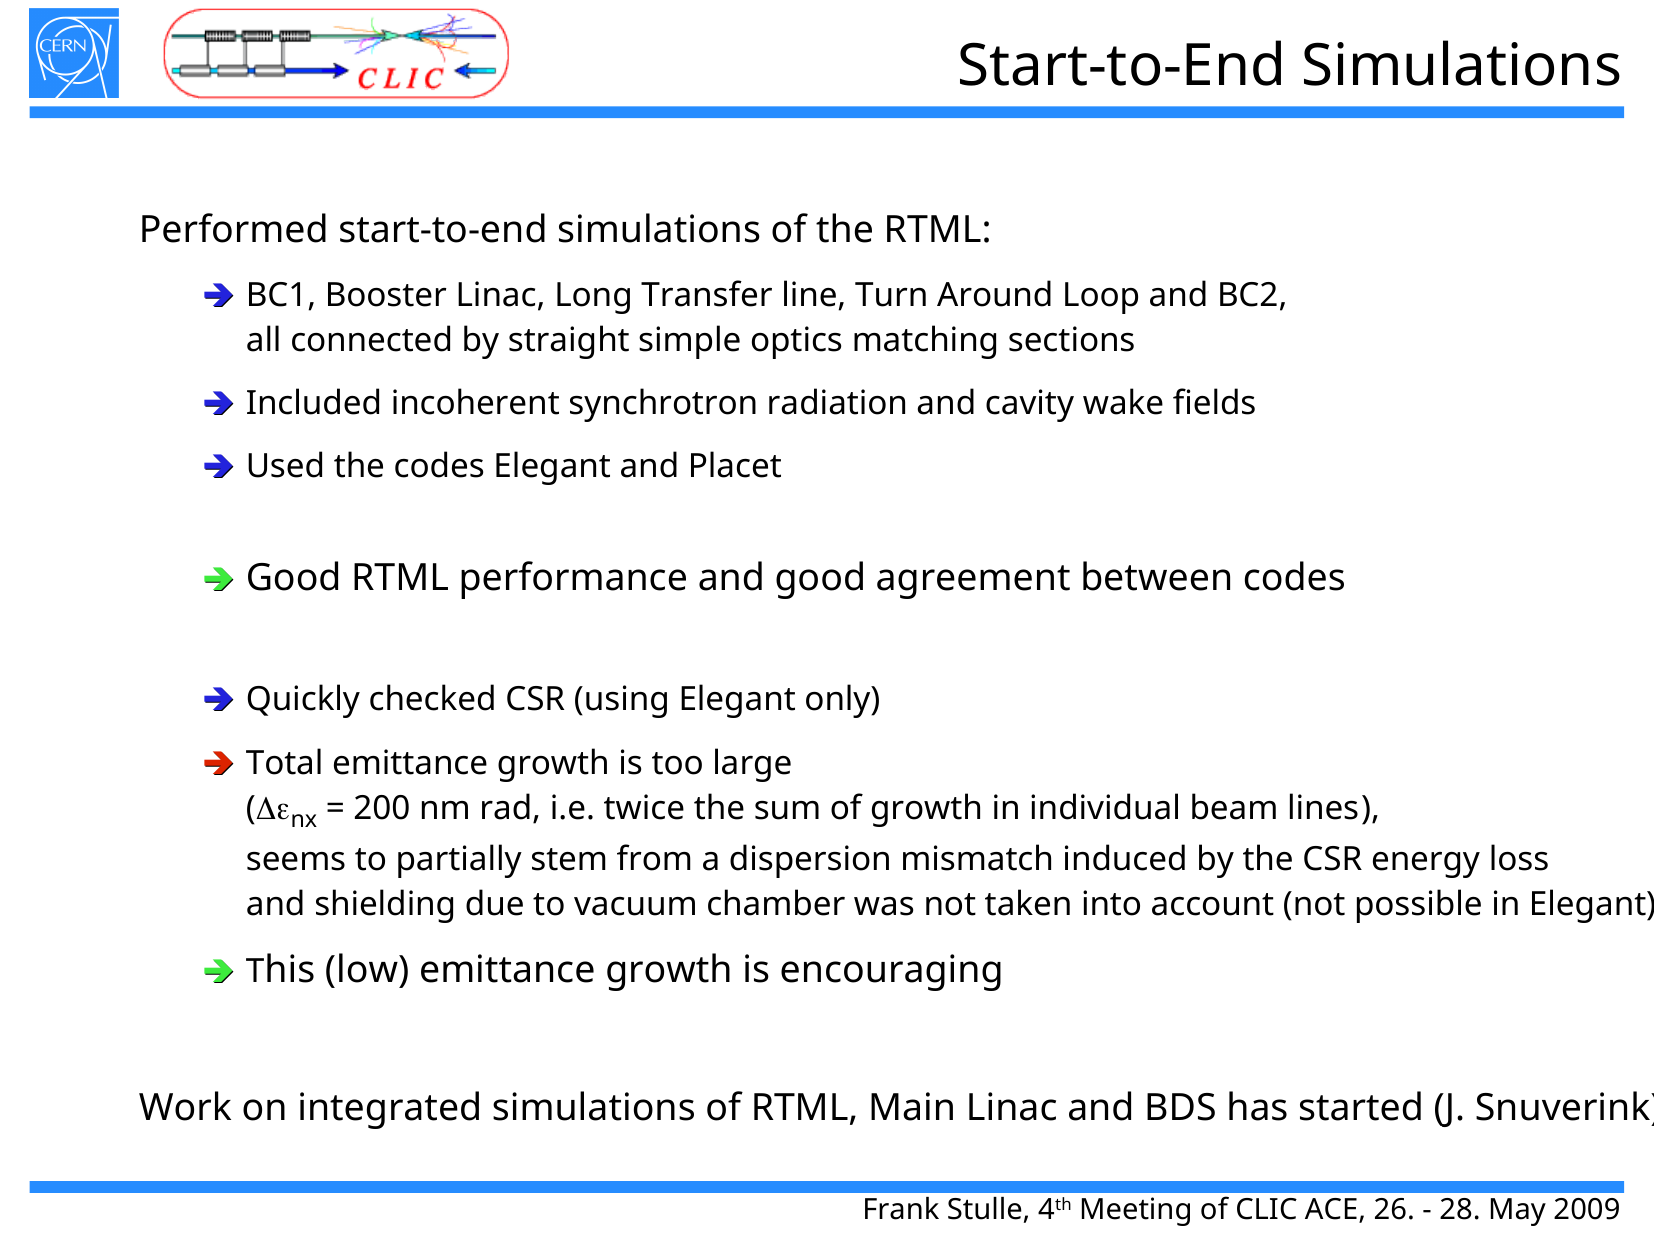

# Start-to-End Simulations
Performed start-to-end simulations of the RTML:
		BC1, Booster Linac, Long Transfer line, Turn Around Loop and BC2,
		all connected by straight simple optics matching sections
		Included incoherent synchrotron radiation and cavity wake fields
		Used the codes Elegant and Placet
		Good RTML performance and good agreement between codes
		Quickly checked CSR (using Elegant only)
		Total emittance growth is too large
		(Denx = 200 nm rad, i.e. twice the sum of growth in individual beam lines),
		seems to partially stem from a dispersion mismatch induced by the CSR energy loss
		and shielding due to vacuum chamber was not taken into account (not possible in Elegant)
		This (low) emittance growth is encouraging
Work on integrated simulations of RTML, Main Linac and BDS has started (J. Snuverink).